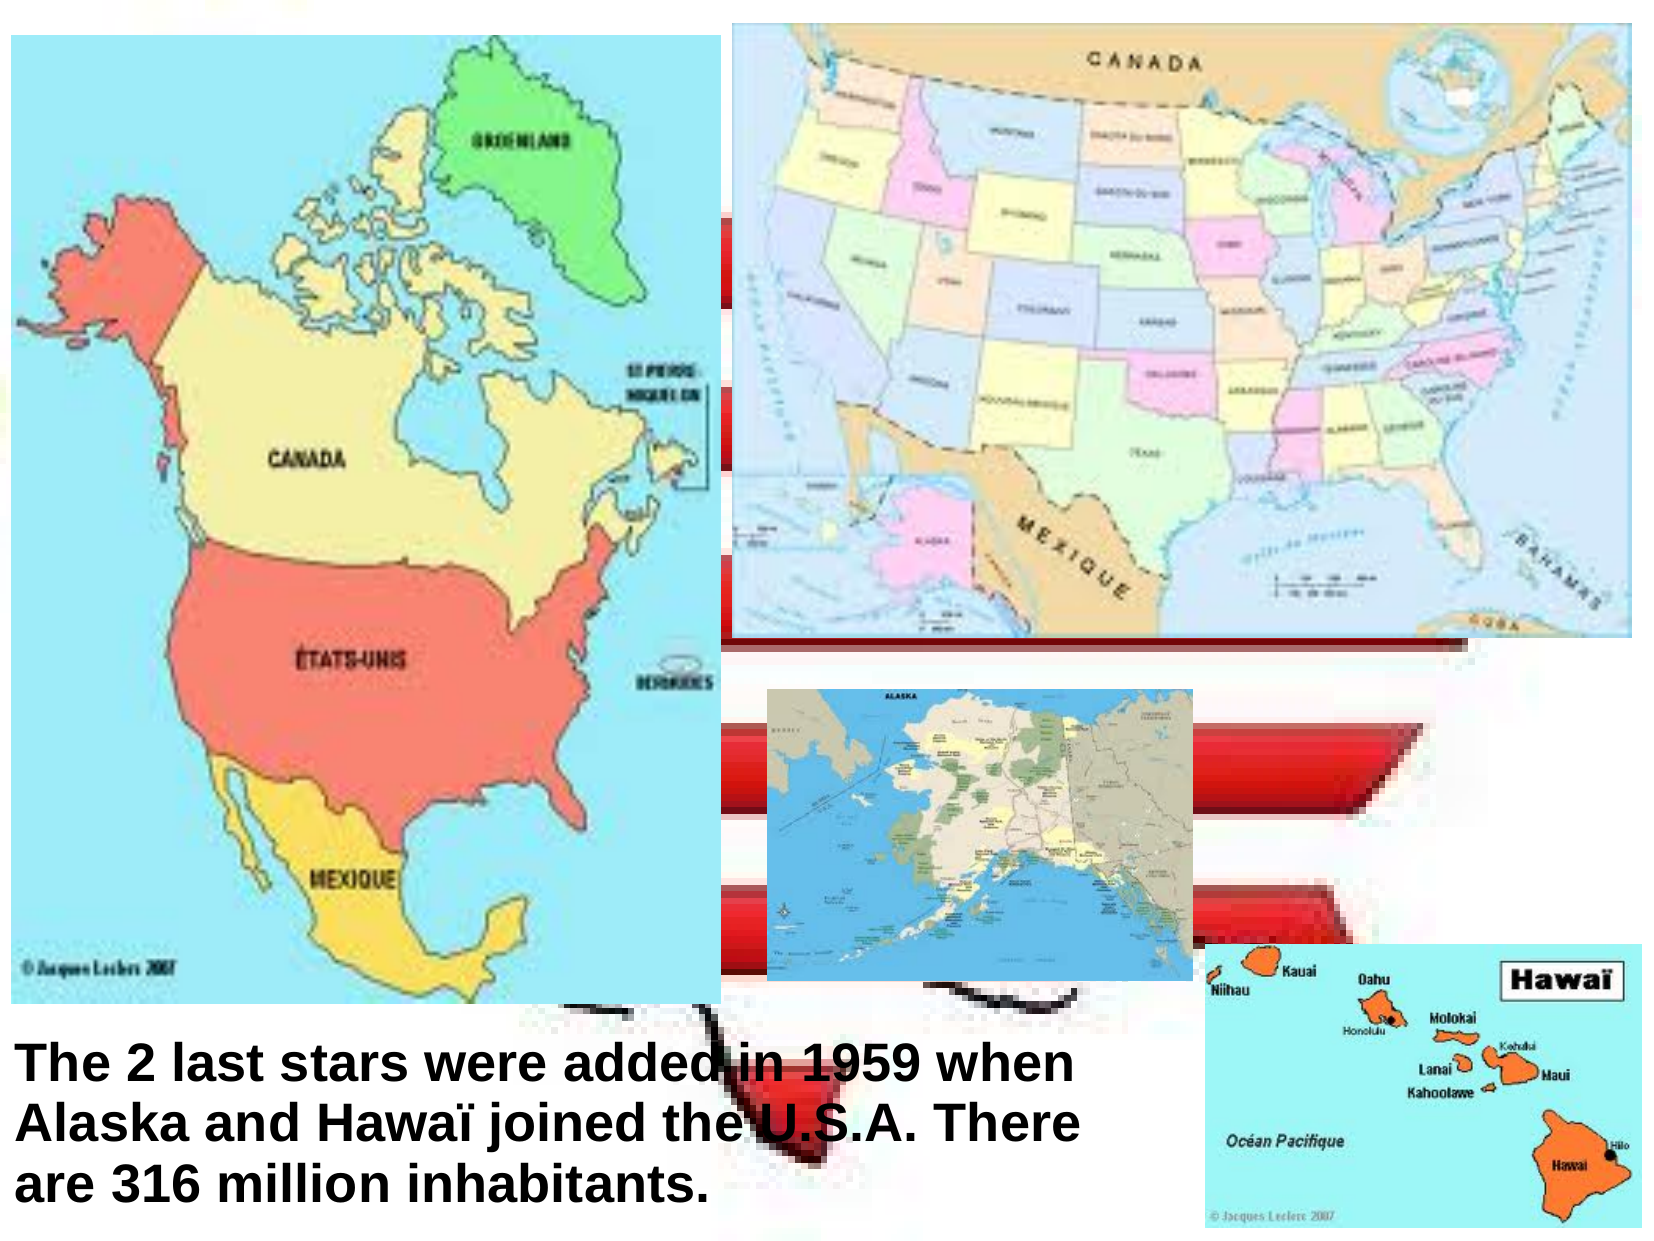

The 2 last stars were added in 1959 when Alaska and Hawaï joined the U.S.A. There are 316 million inhabitants.